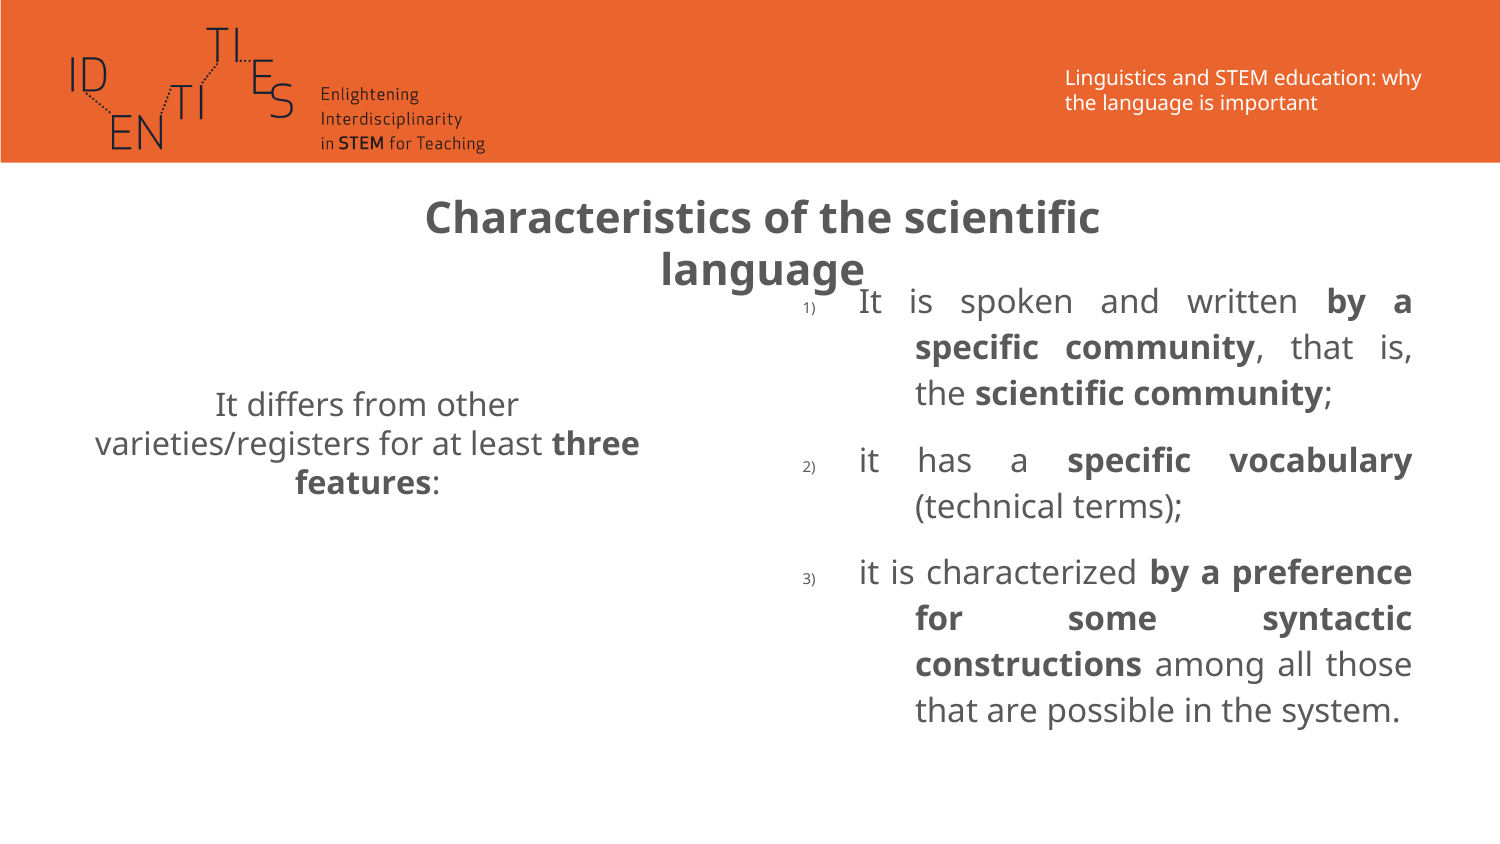

# Language of sciences
Linguistics and STEM education: why the language is important
Characteristics of the scientific language
It is spoken and written by a specific community, that is, the scientific community;
it has a specific vocabulary (technical terms);
it is characterized by a preference for some syntactic constructions among all those that are possible in the system.
It differs from other varieties/registers for at least three features: